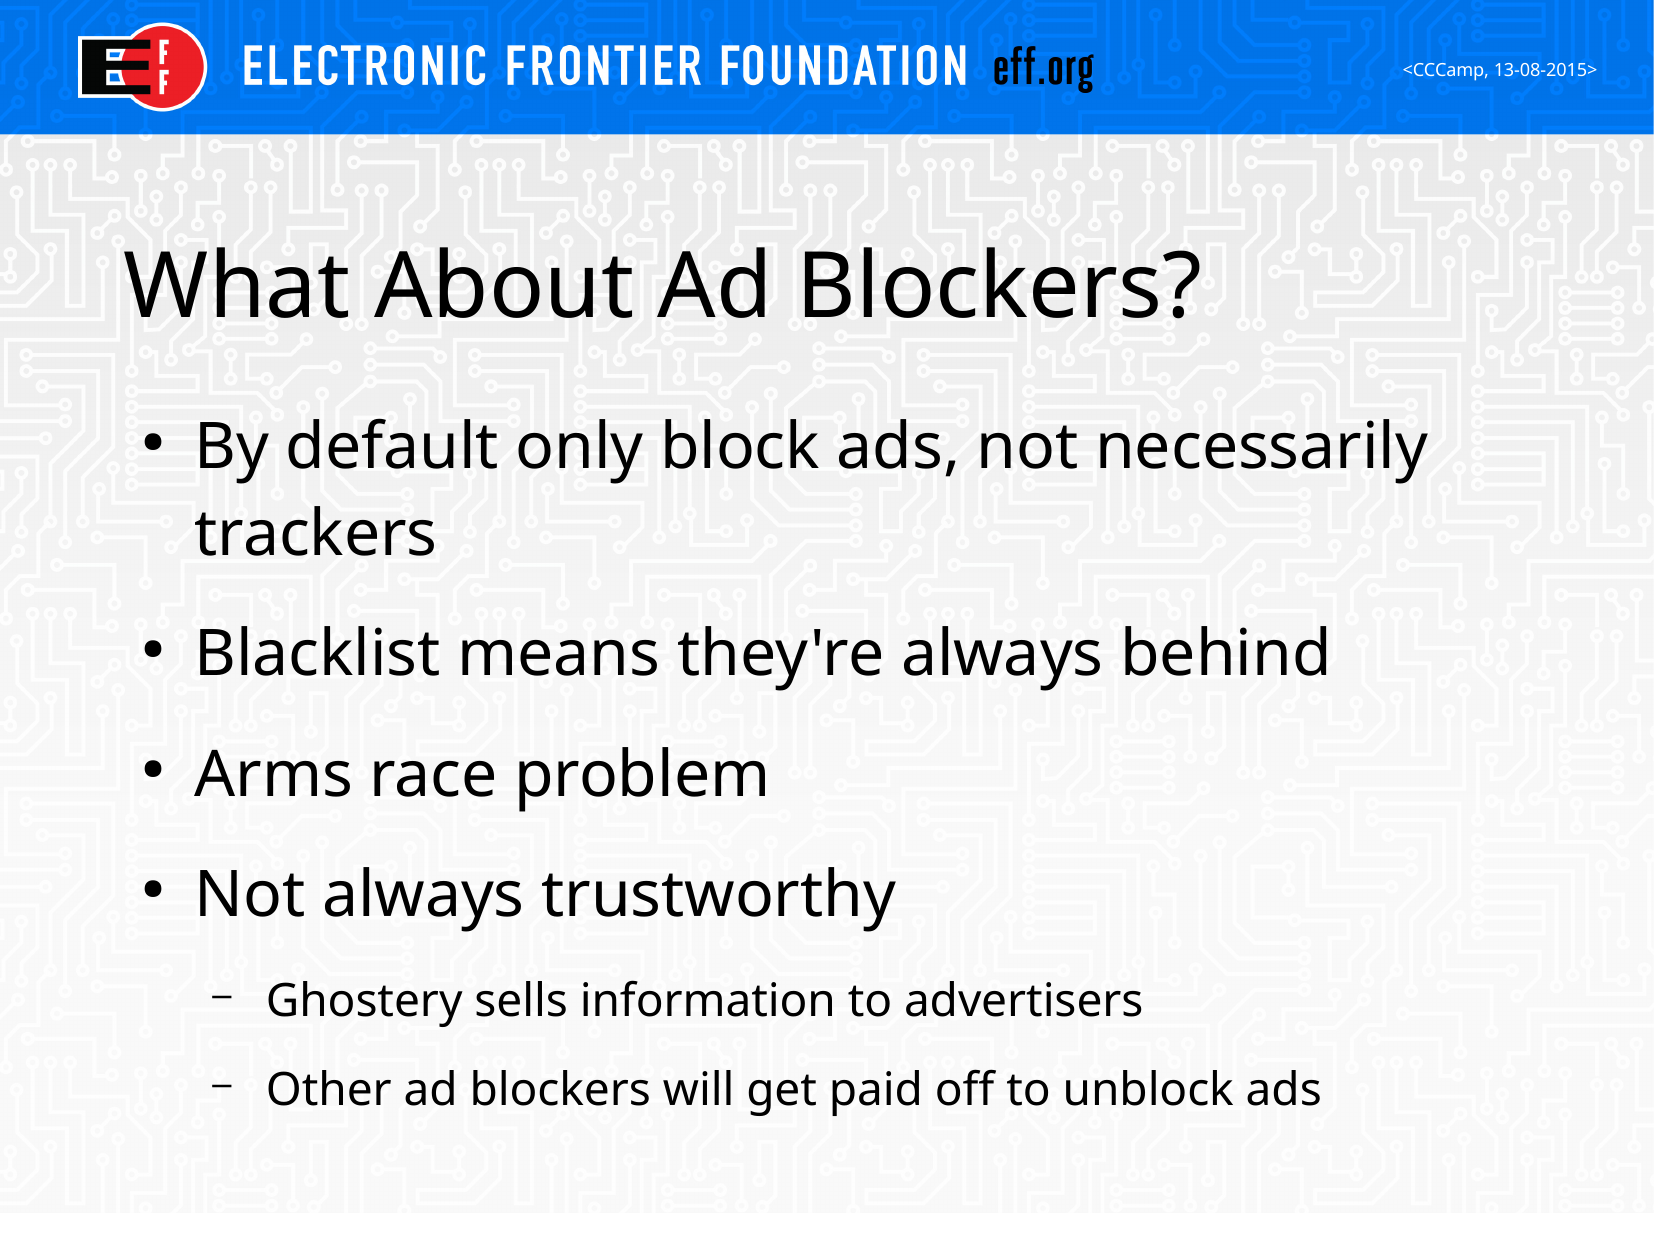

# What About Ad Blockers?
By default only block ads, not necessarily trackers
Blacklist means they're always behind
Arms race problem
Not always trustworthy
Ghostery sells information to advertisers
Other ad blockers will get paid off to unblock ads